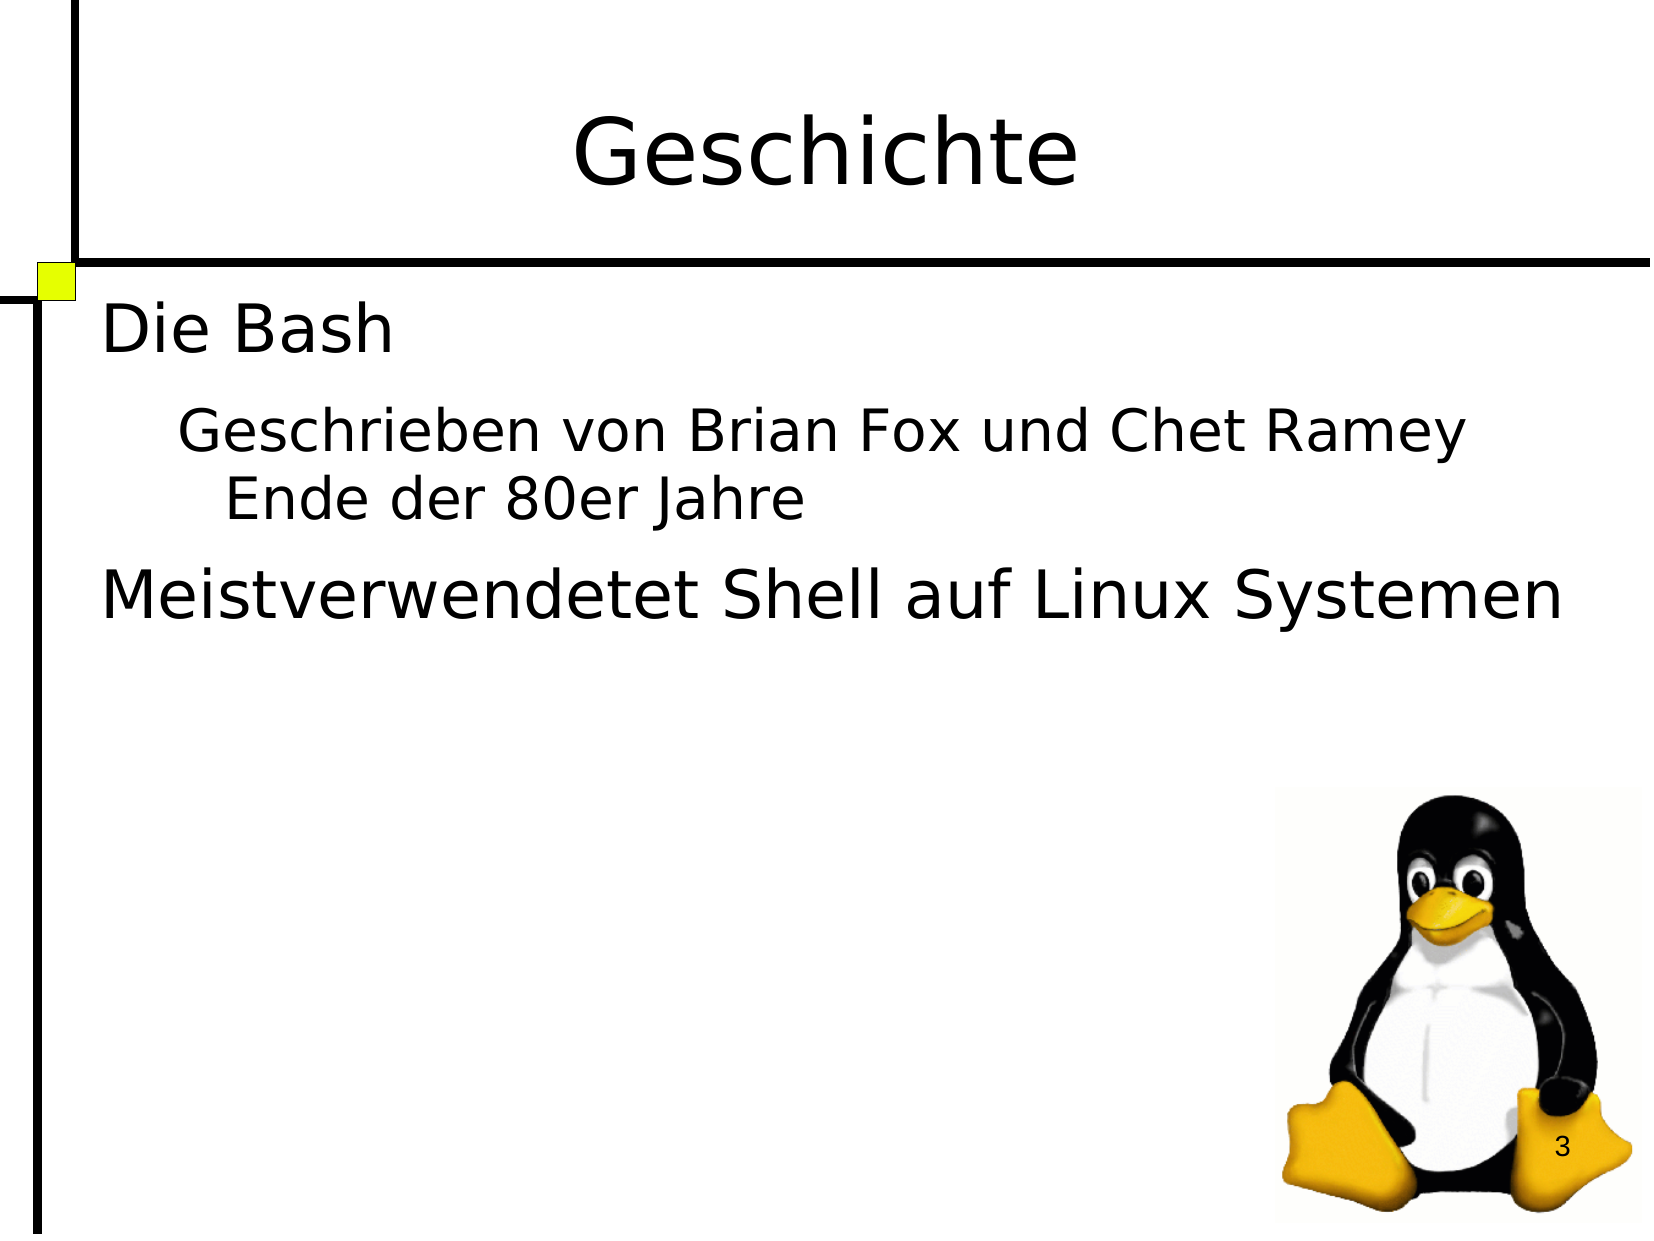

# Geschichte
Die Bash
Geschrieben von Brian Fox und Chet Ramey Ende der 80er Jahre
Meistverwendetet Shell auf Linux Systemen
3